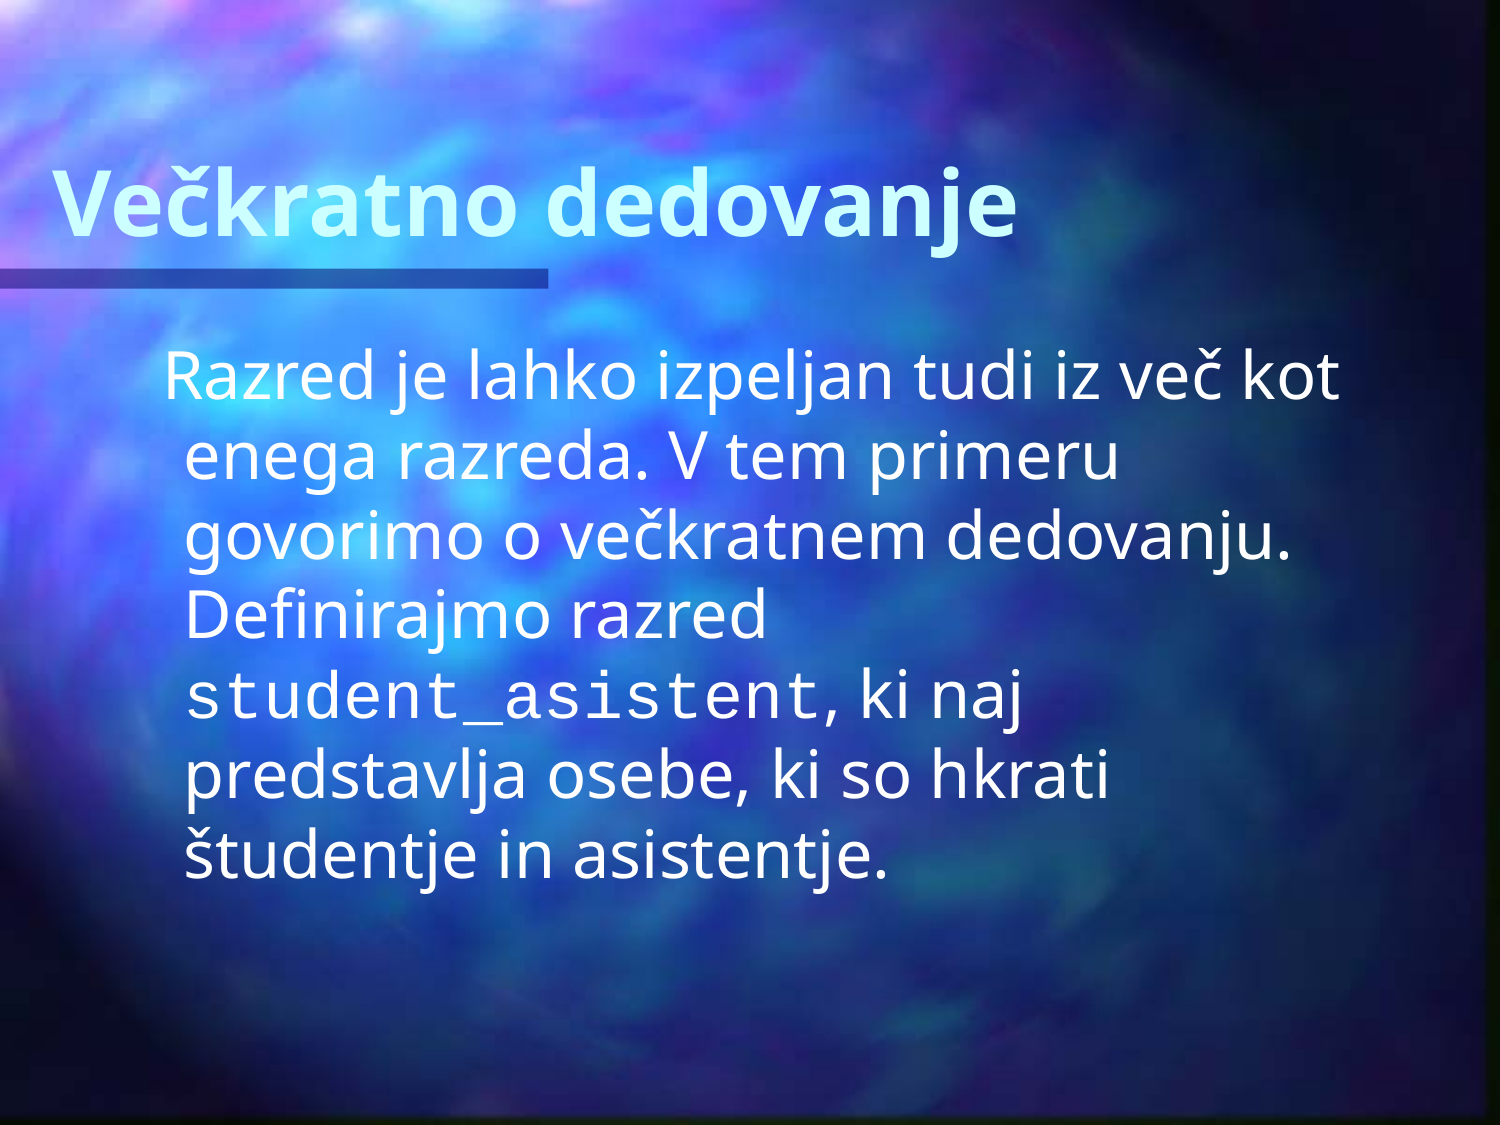

# Večkratno dedovanje
 Razred je lahko izpeljan tudi iz več kot enega razreda. V tem primeru govorimo o večkratnem dedovanju. Definirajmo razred student_asistent, ki naj predstavlja osebe, ki so hkrati študentje in asistentje.